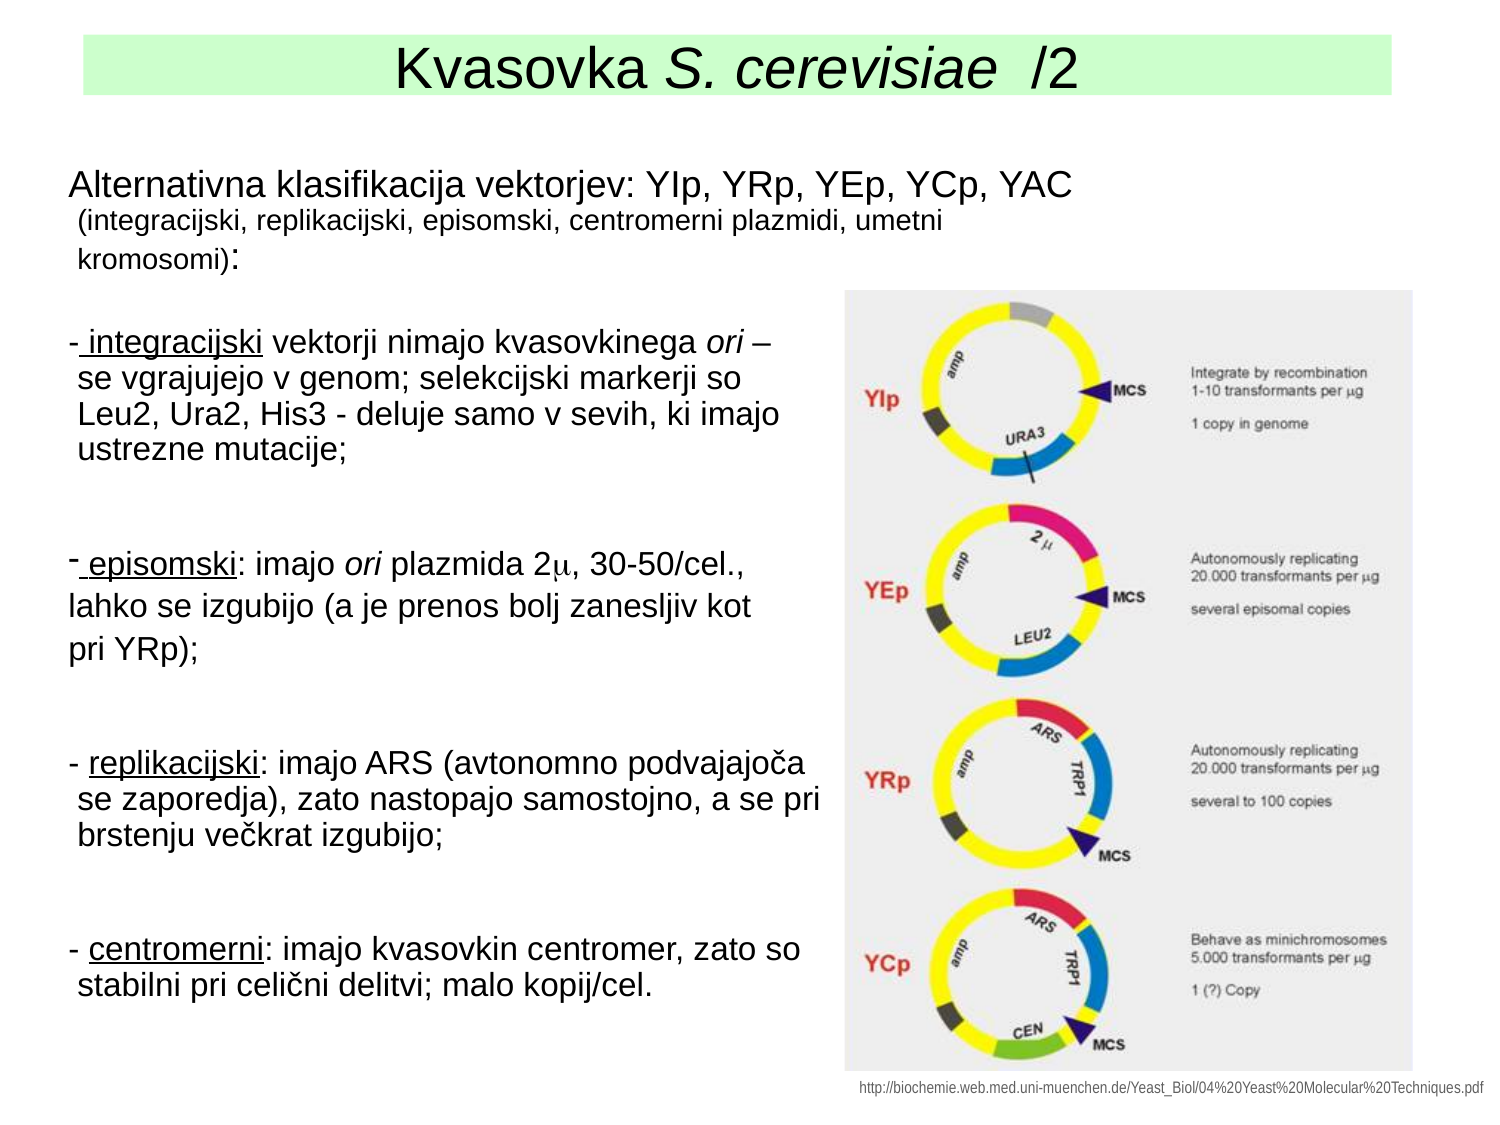

# Kvasovka S. cerevisiae /2
Alternativna klasifikacija vektorjev: YIp, YRp, YEp, YCp, YAC
(integracijski, replikacijski, episomski, centromerni plazmidi, umetni kromosomi):
- integracijski vektorji nimajo kvasovkinega ori –
se vgrajujejo v genom; selekcijski markerji so
Leu2, Ura2, His3 - deluje samo v sevih, ki imajo
ustrezne mutacije;
 episomski: imajo ori plazmida 2m, 30-50/cel.,
lahko se izgubijo (a je prenos bolj zanesljiv kot
pri YRp);
- replikacijski: imajo ARS (avtonomno podvajajoča
se zaporedja), zato nastopajo samostojno, a se pri
brstenju večkrat izgubijo;
- centromerni: imajo kvasovkin centromer, zato so
stabilni pri celični delitvi; malo kopij/cel.
http://biochemie.web.med.uni-muenchen.de/Yeast_Biol/04%20Yeast%20Molecular%20Techniques.pdf